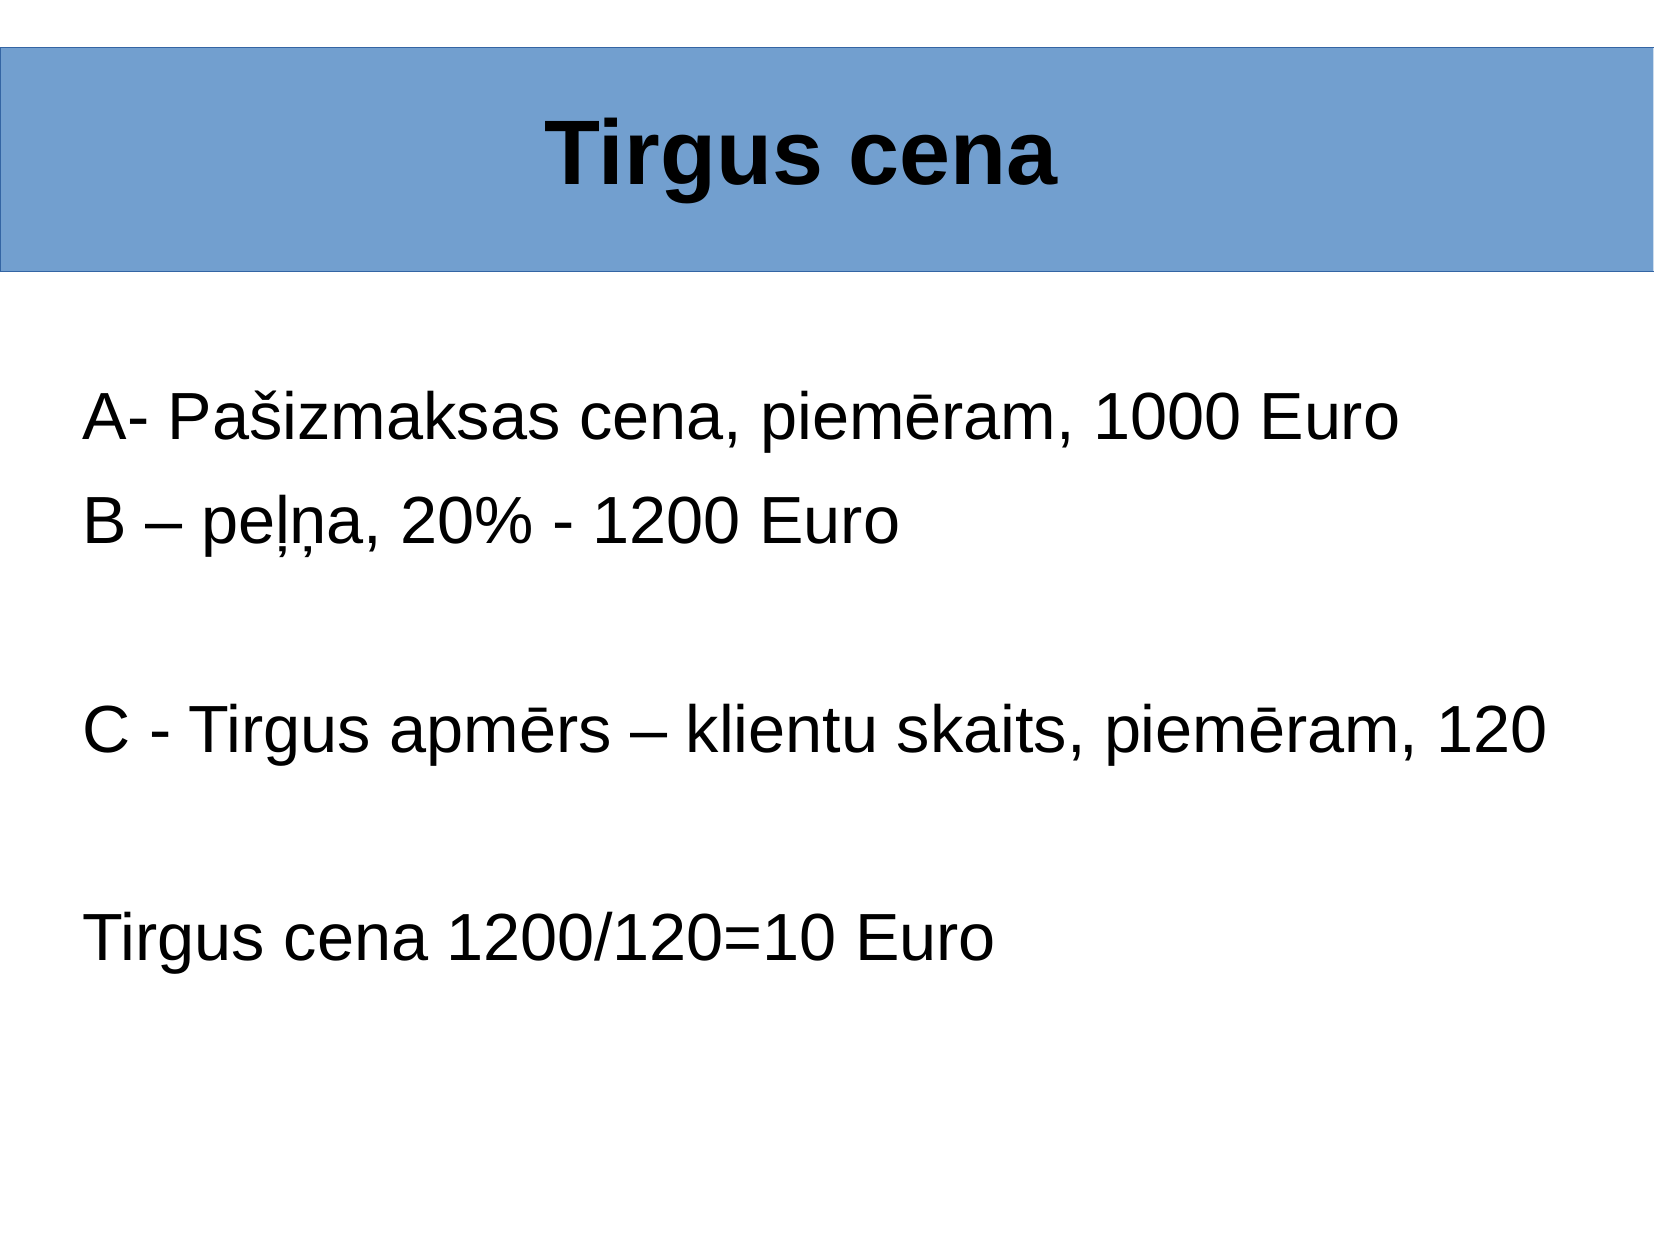

# Tirgus cena
A- Pašizmaksas cena, piemēram, 1000 Euro
B – peļņa, 20% - 1200 Euro
C - Tirgus apmērs – klientu skaits, piemēram, 120
Tirgus cena 1200/120=10 Euro